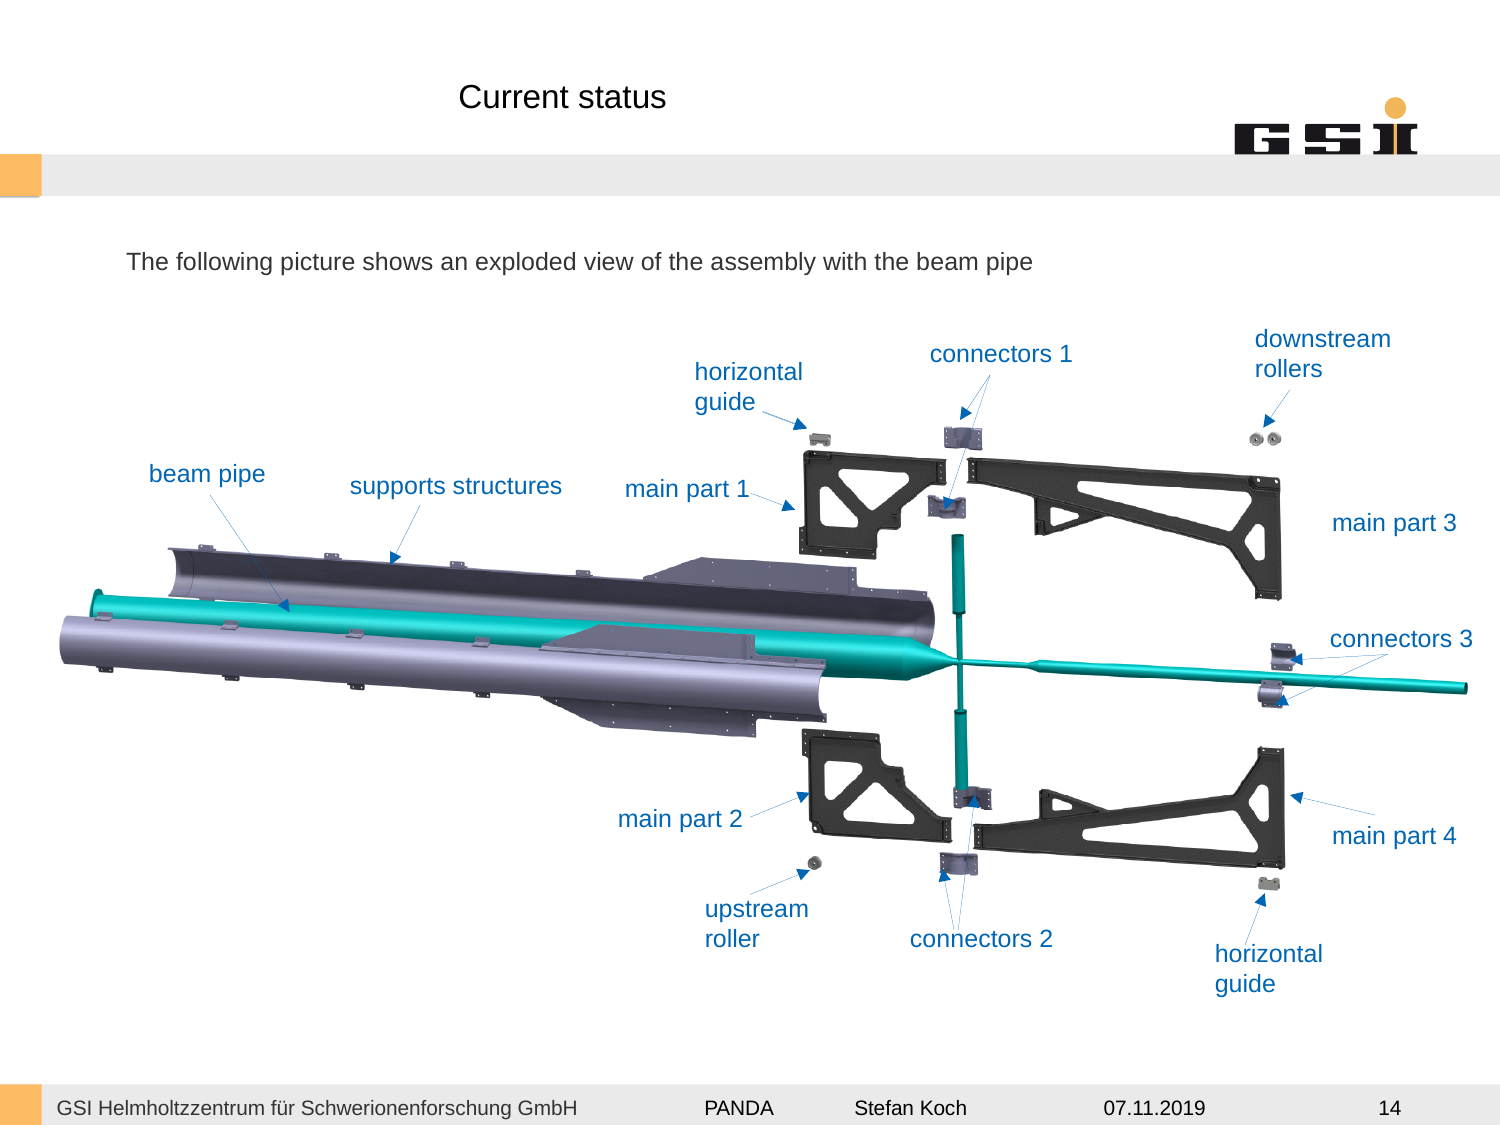

Current status
The following picture shows an exploded view of the assembly with the beam pipe
downstream
rollers
connectors 1
horizontal
guide
beam pipe
supports structures
main part 1
main part 3
connectors 3
main part 2
main part 4
upstream
roller
connectors 2
horizontal
guide